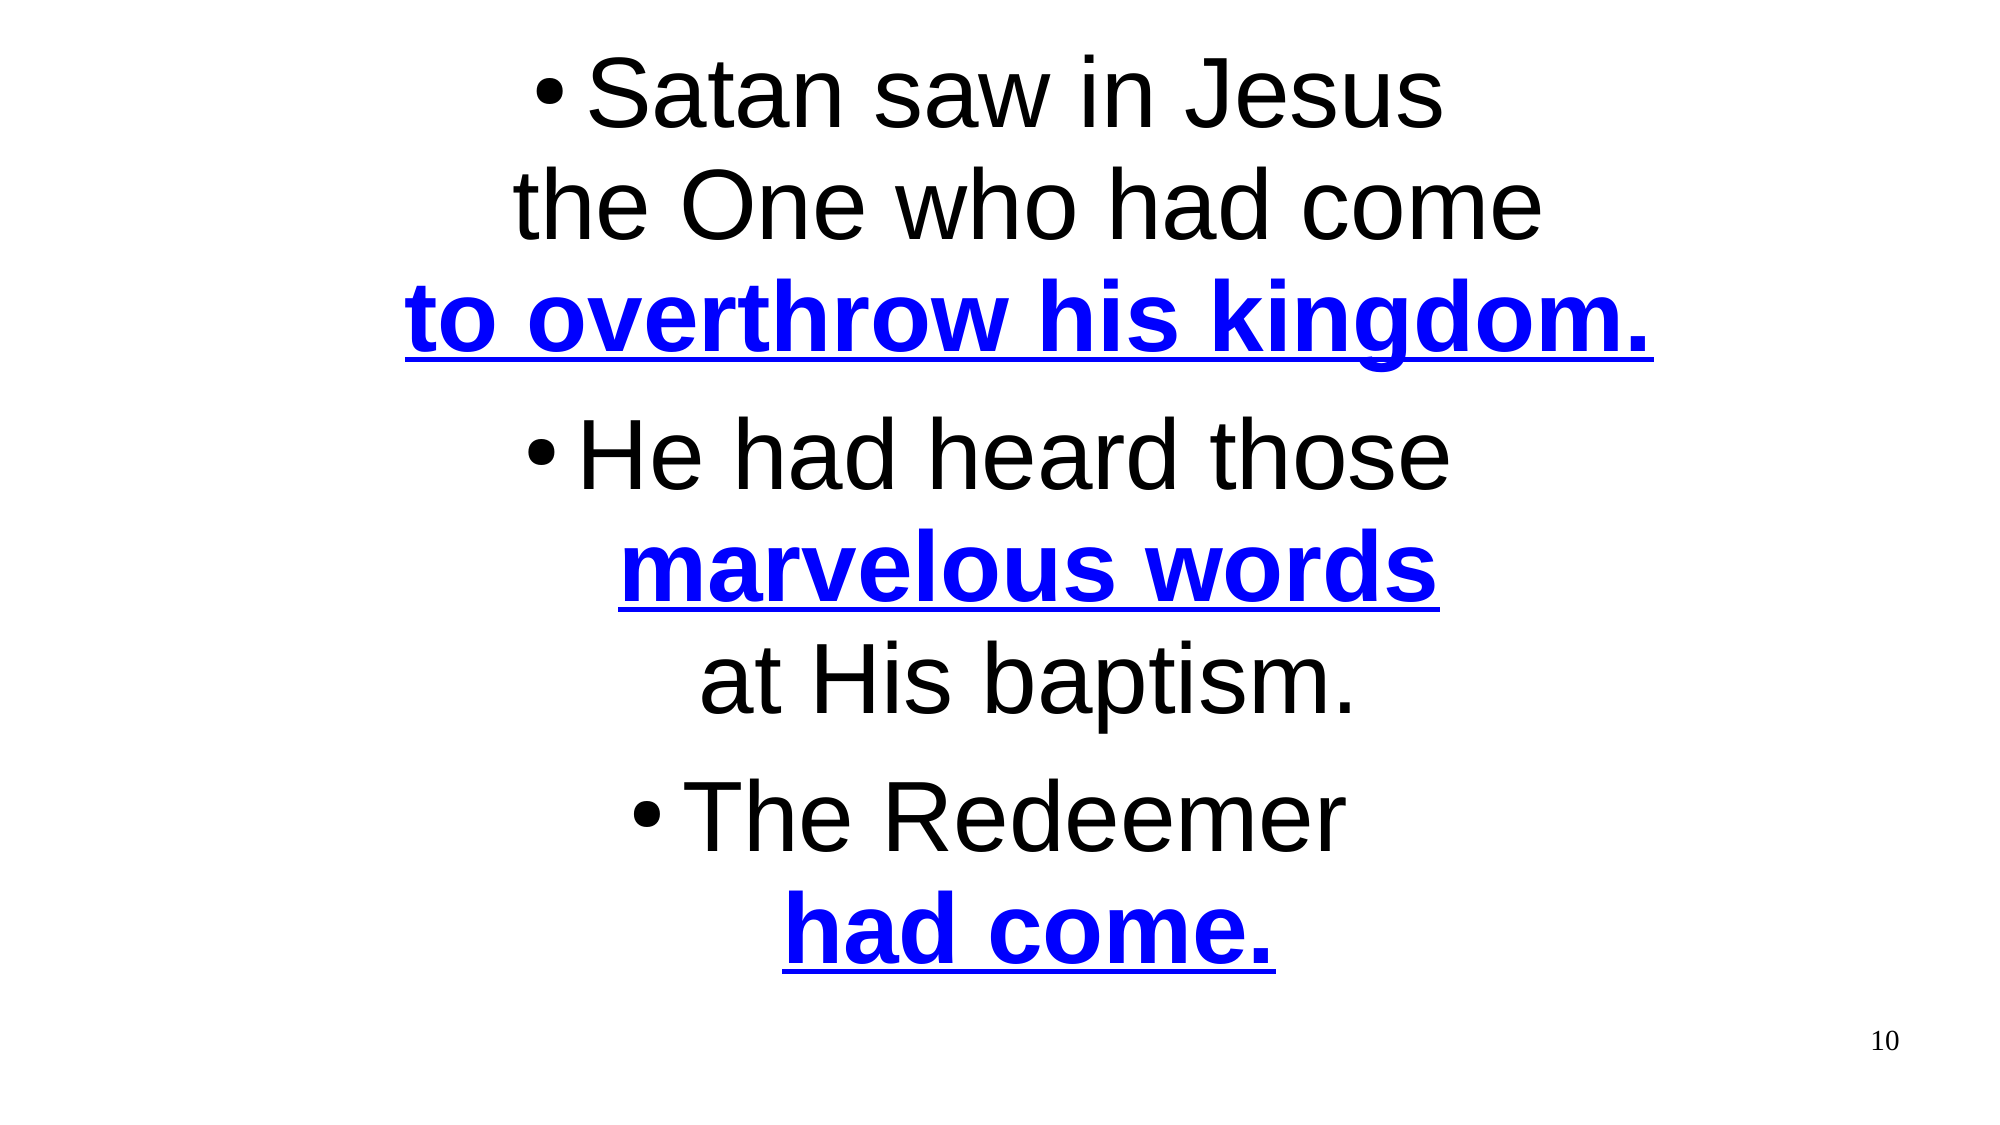

# Satan saw in Jesus the One who had come to overthrow his kingdom.
He had heard those
marvelous words
at His baptism.
The Redeemer
had come.
10